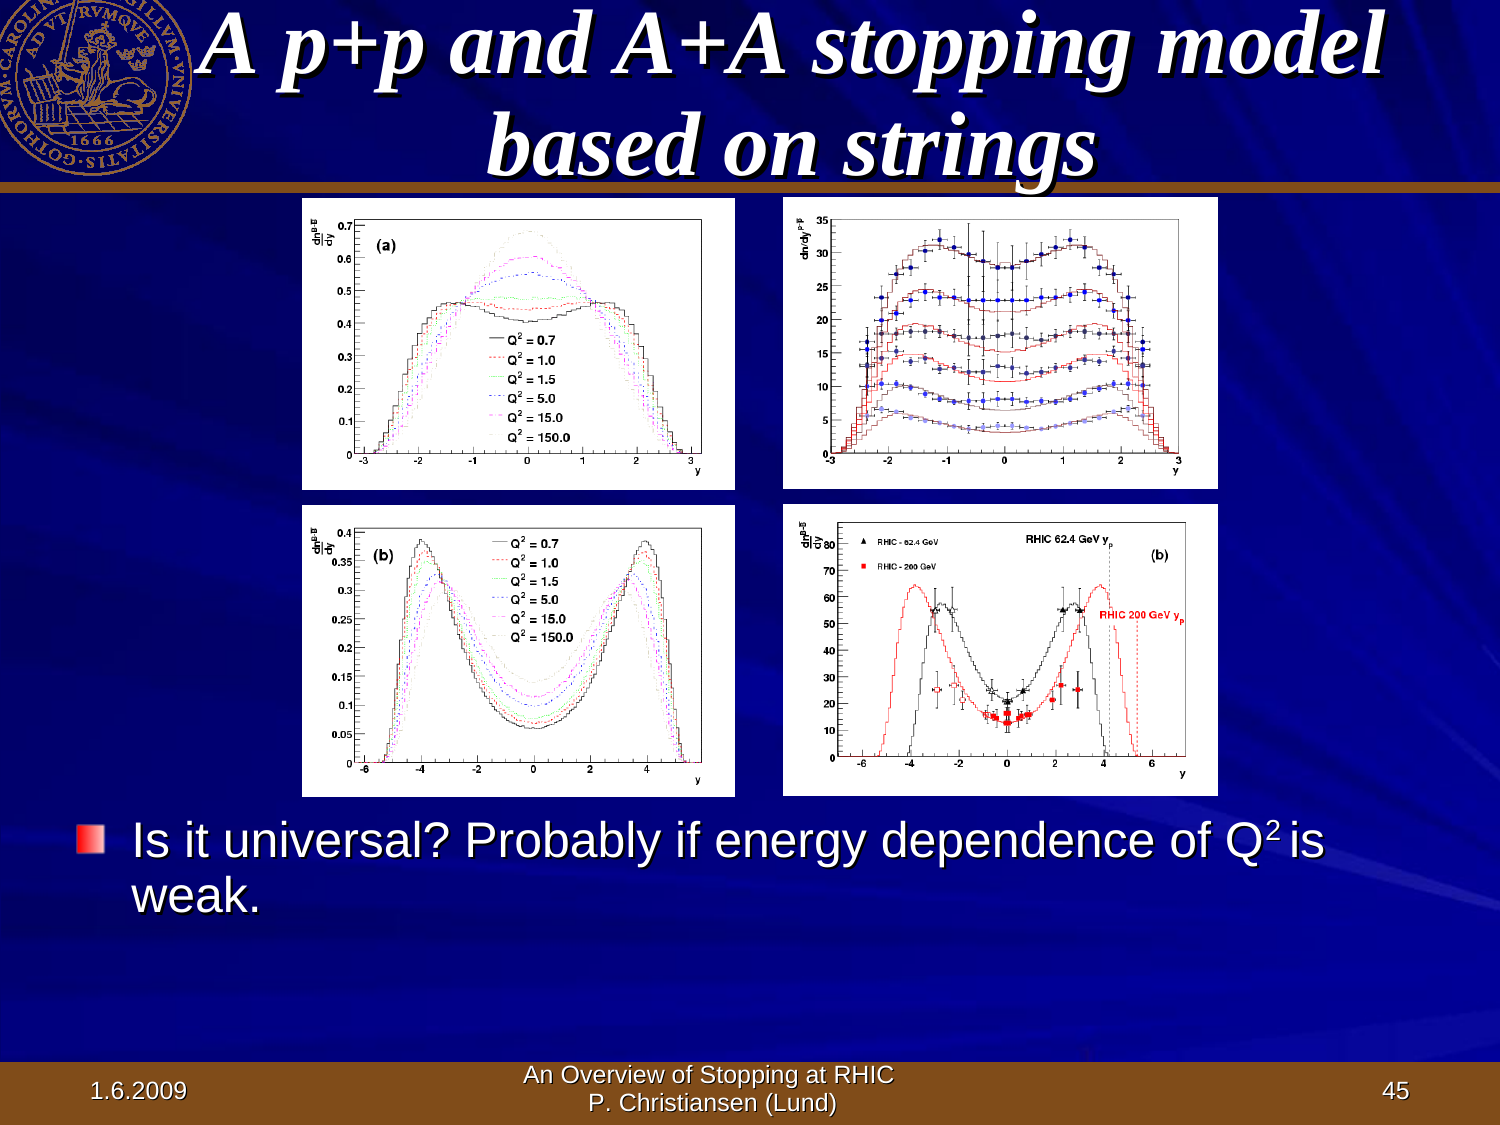

A p+p and A+A stopping model based on strings
# Is it universal? Probably if energy dependence of Q2 is weak.
45